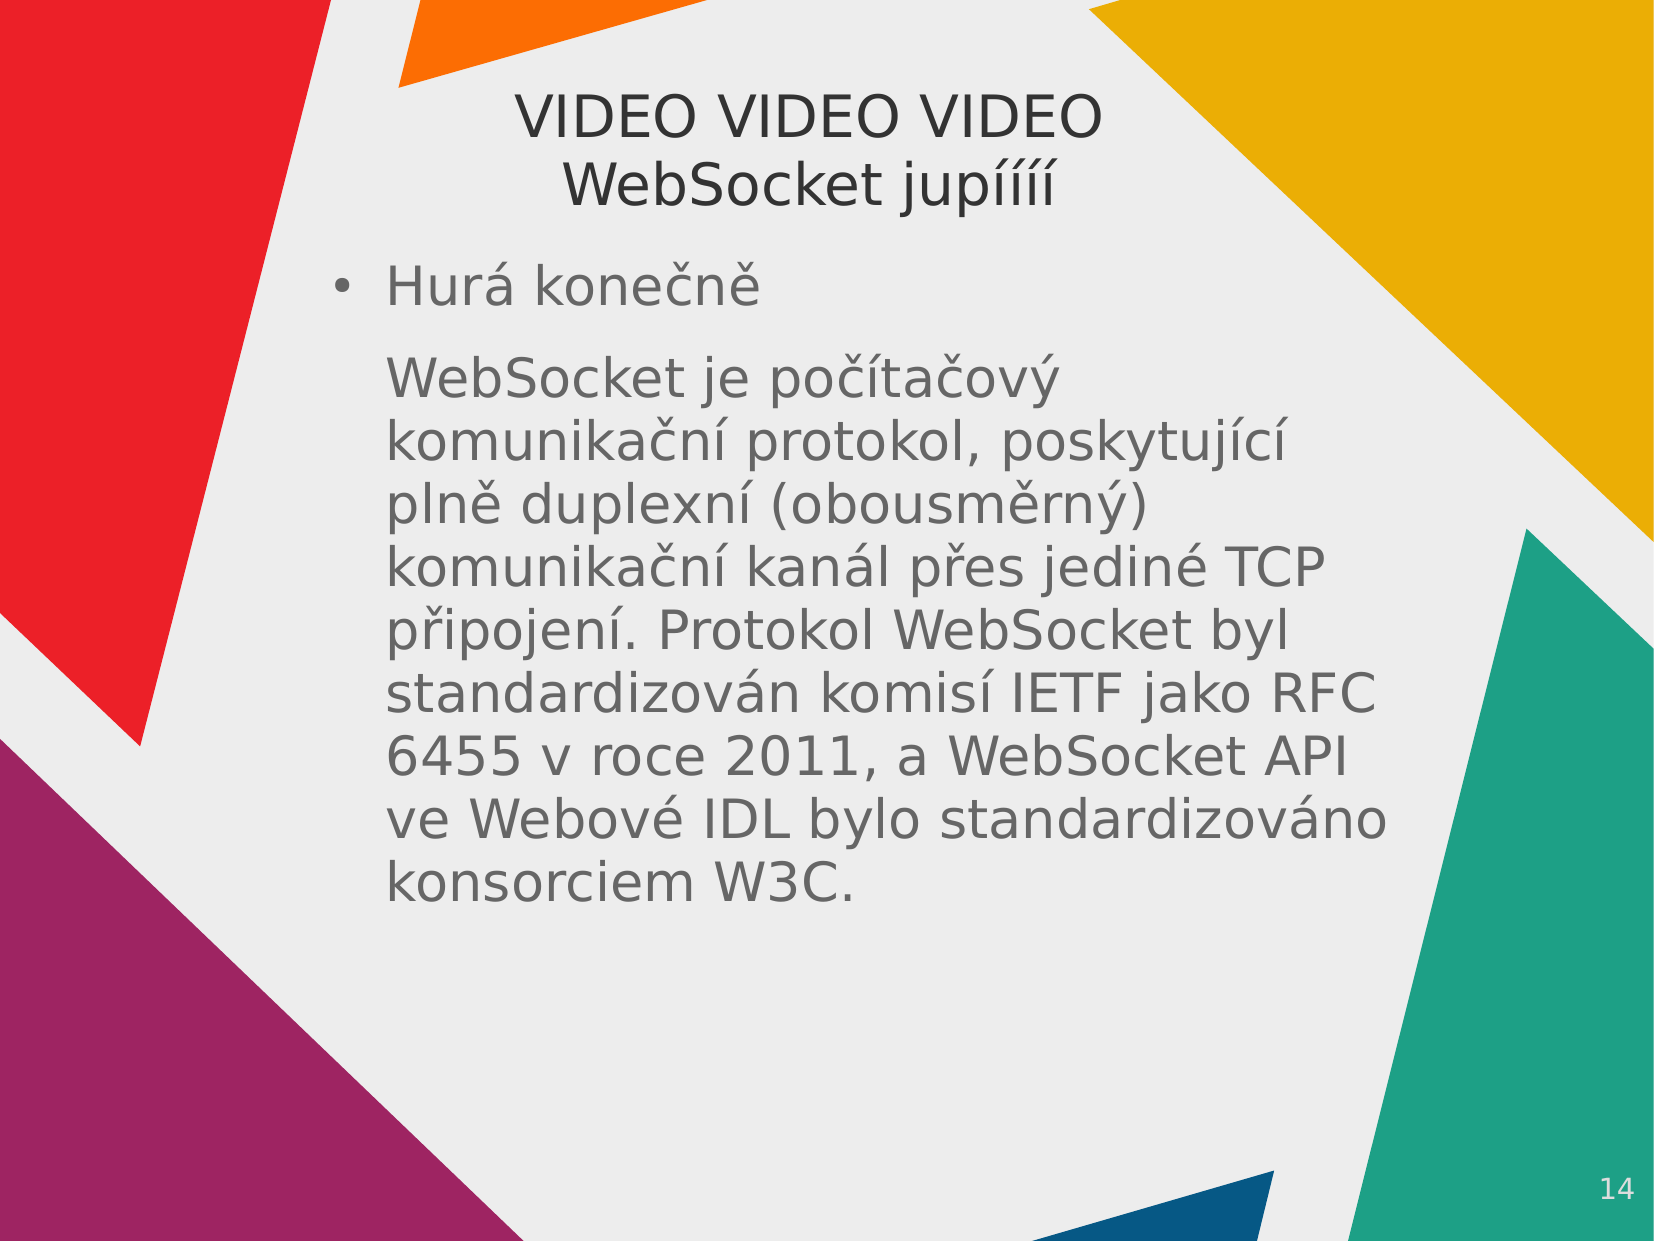

# VIDEO VIDEO VIDEO WebSocket jupíííí
Hurá konečně
WebSocket je počítačový komunikační protokol, poskytující plně duplexní (obousměrný) komunikační kanál přes jediné TCP připojení. Protokol WebSocket byl standardizován komisí IETF jako RFC 6455 v roce 2011, a WebSocket API ve Webové IDL bylo standardizováno konsorciem W3C.
14